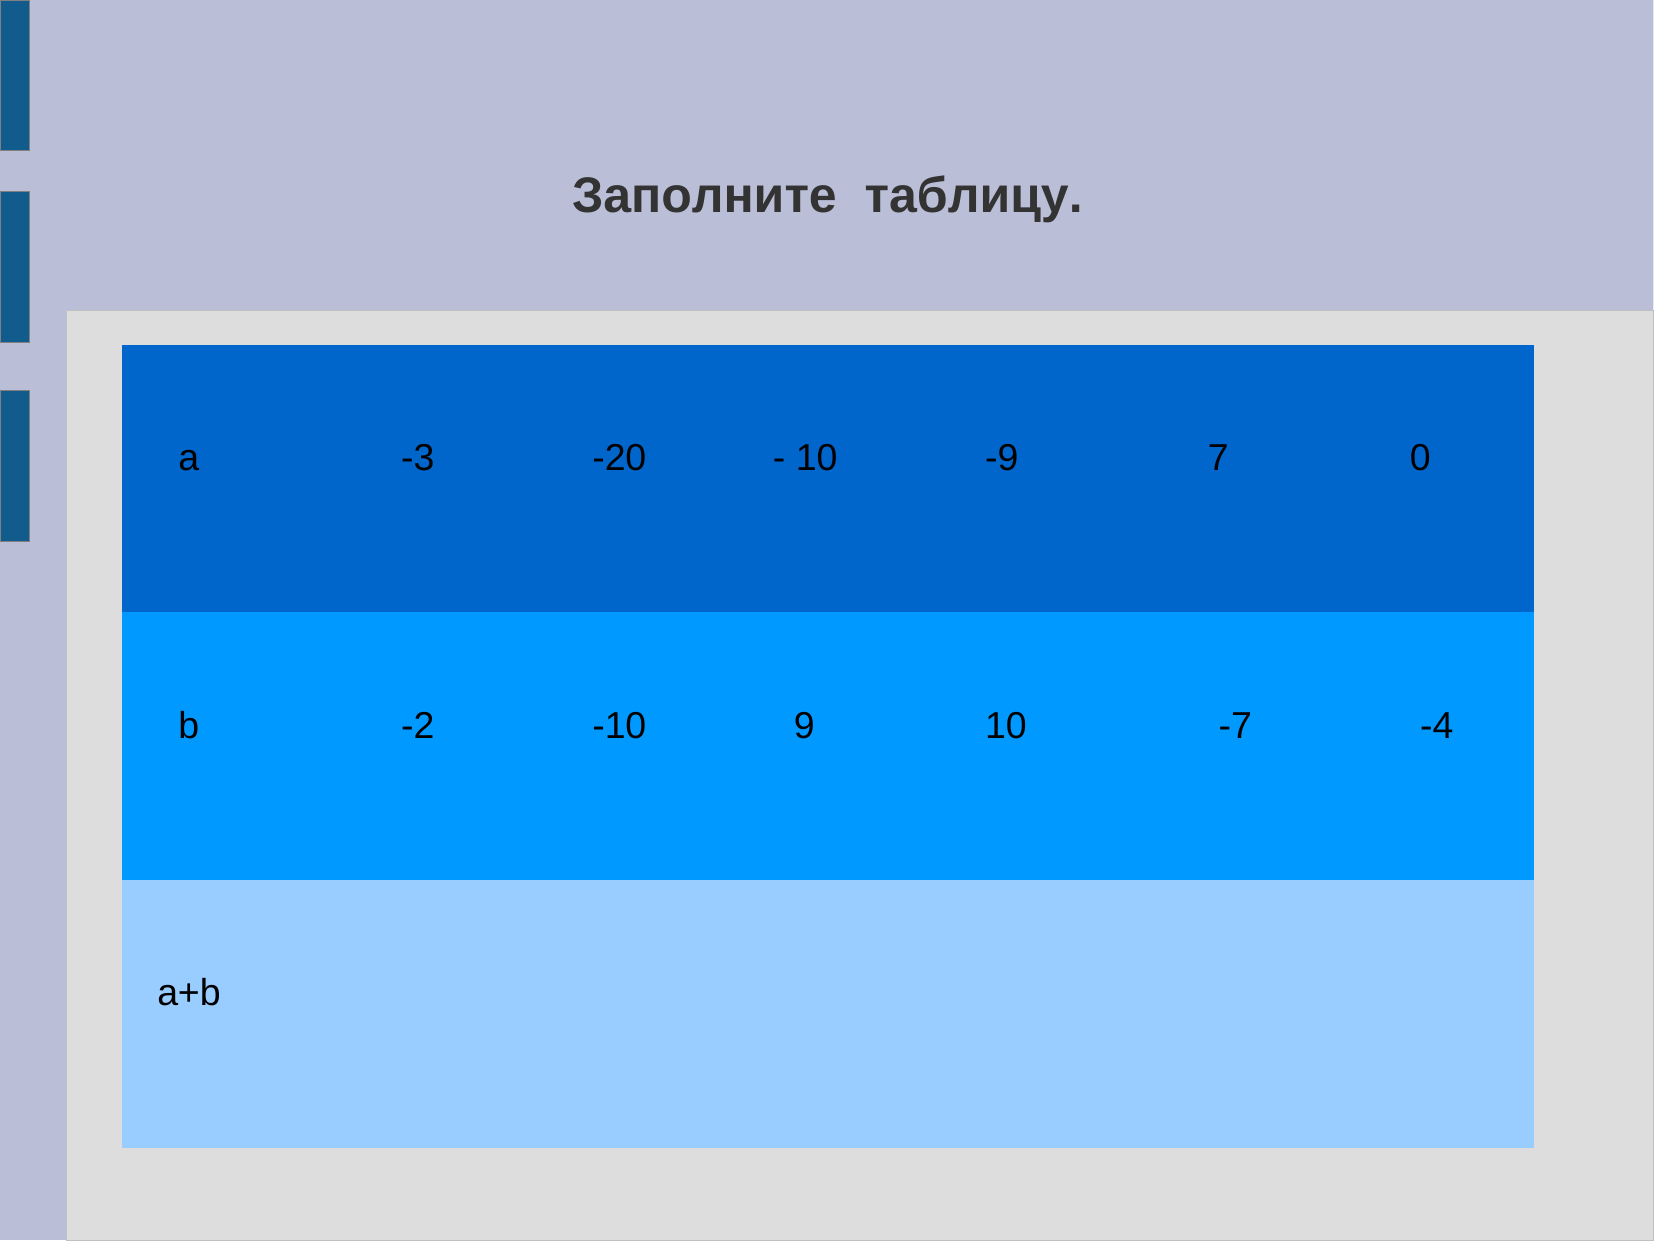

# Заполните таблицу.
| a | -3 | -20 | - 10 | -9 | 7 | 0 |
| --- | --- | --- | --- | --- | --- | --- |
| b | -2 | -10 | 9 | 10 | -7 | -4 |
| a+b | | | | | | |